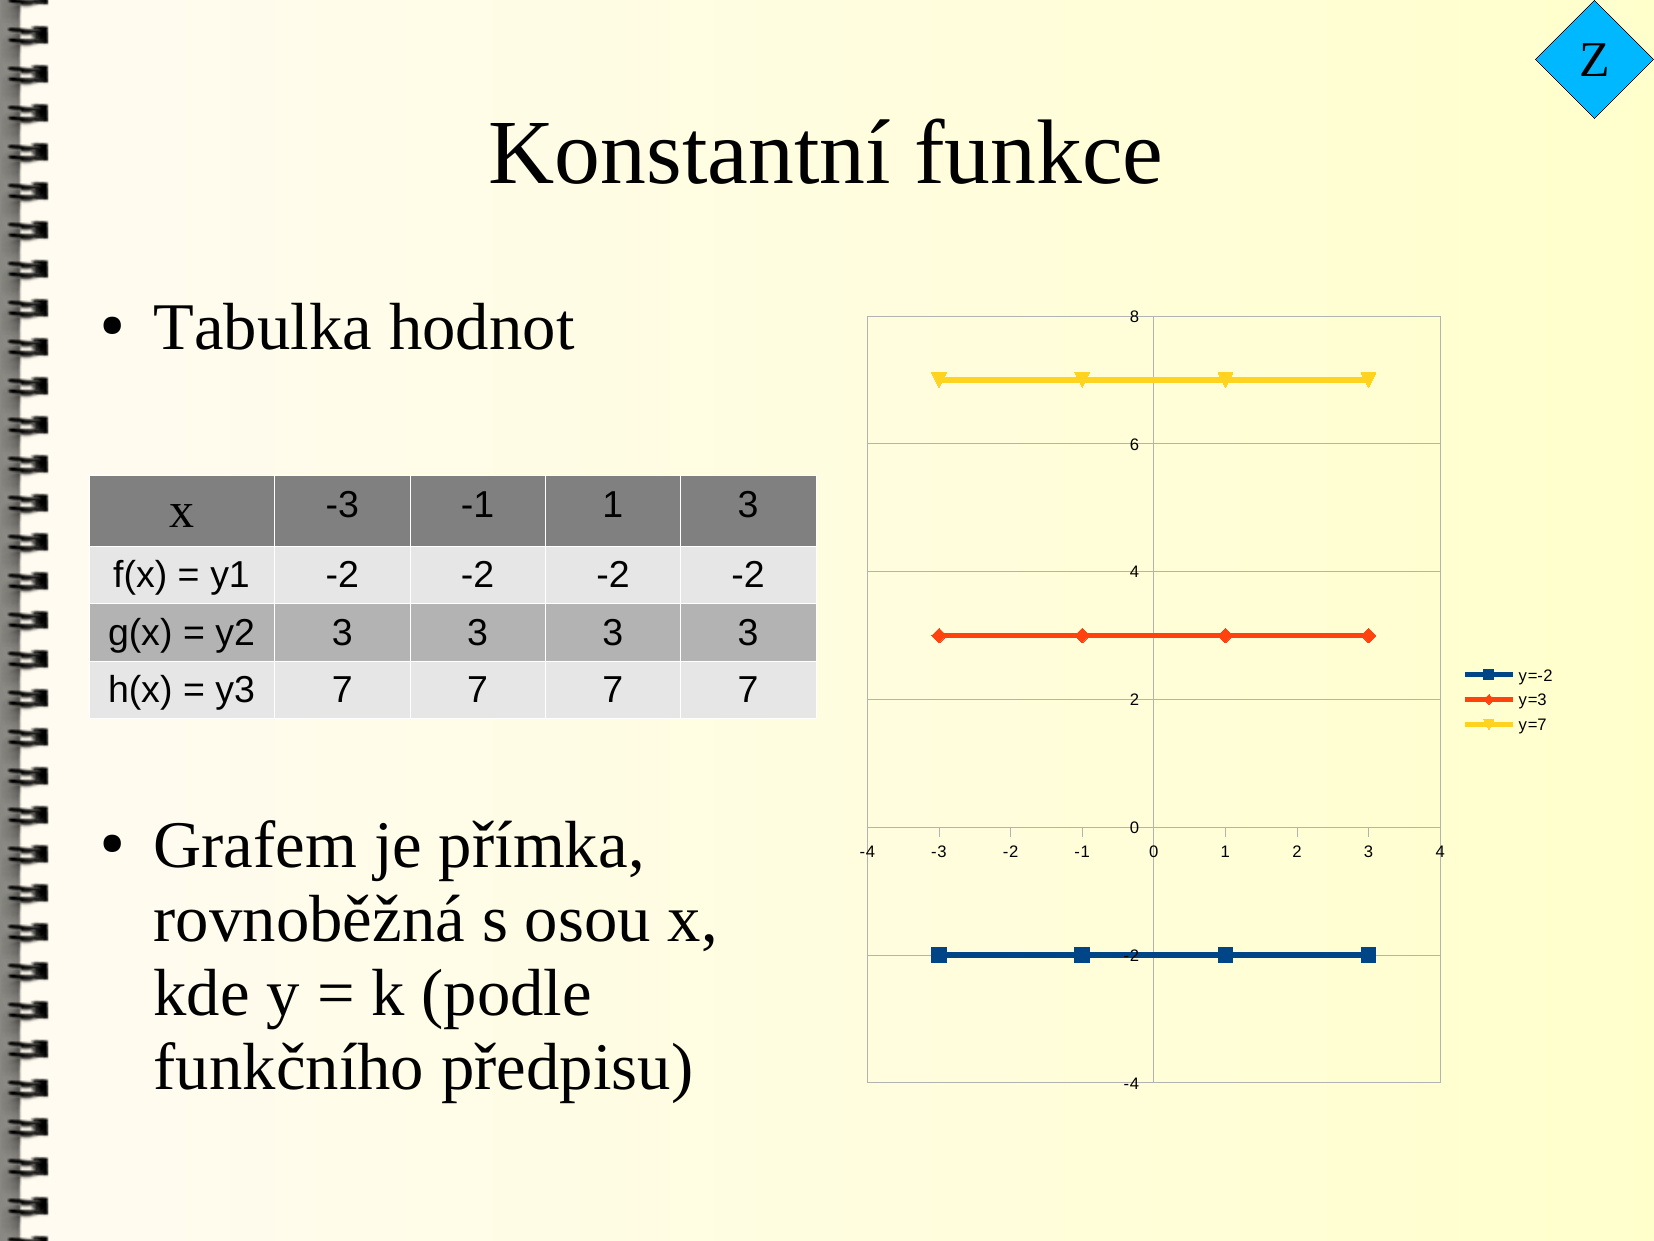

Z
# Konstantní funkce
Tabulka hodnot
Grafem je přímka, rovnoběžná s osou x, kde y = k (podle funkčního předpisu)
### Chart
| Category | y=-2 | y=3 | y=7 |
|---|---|---|---|| x | -3 | -1 | 1 | 3 |
| --- | --- | --- | --- | --- |
| f(x) = y1 | -2 | -2 | -2 | -2 |
| g(x) = y2 | 3 | 3 | 3 | 3 |
| h(x) = y3 | 7 | 7 | 7 | 7 |